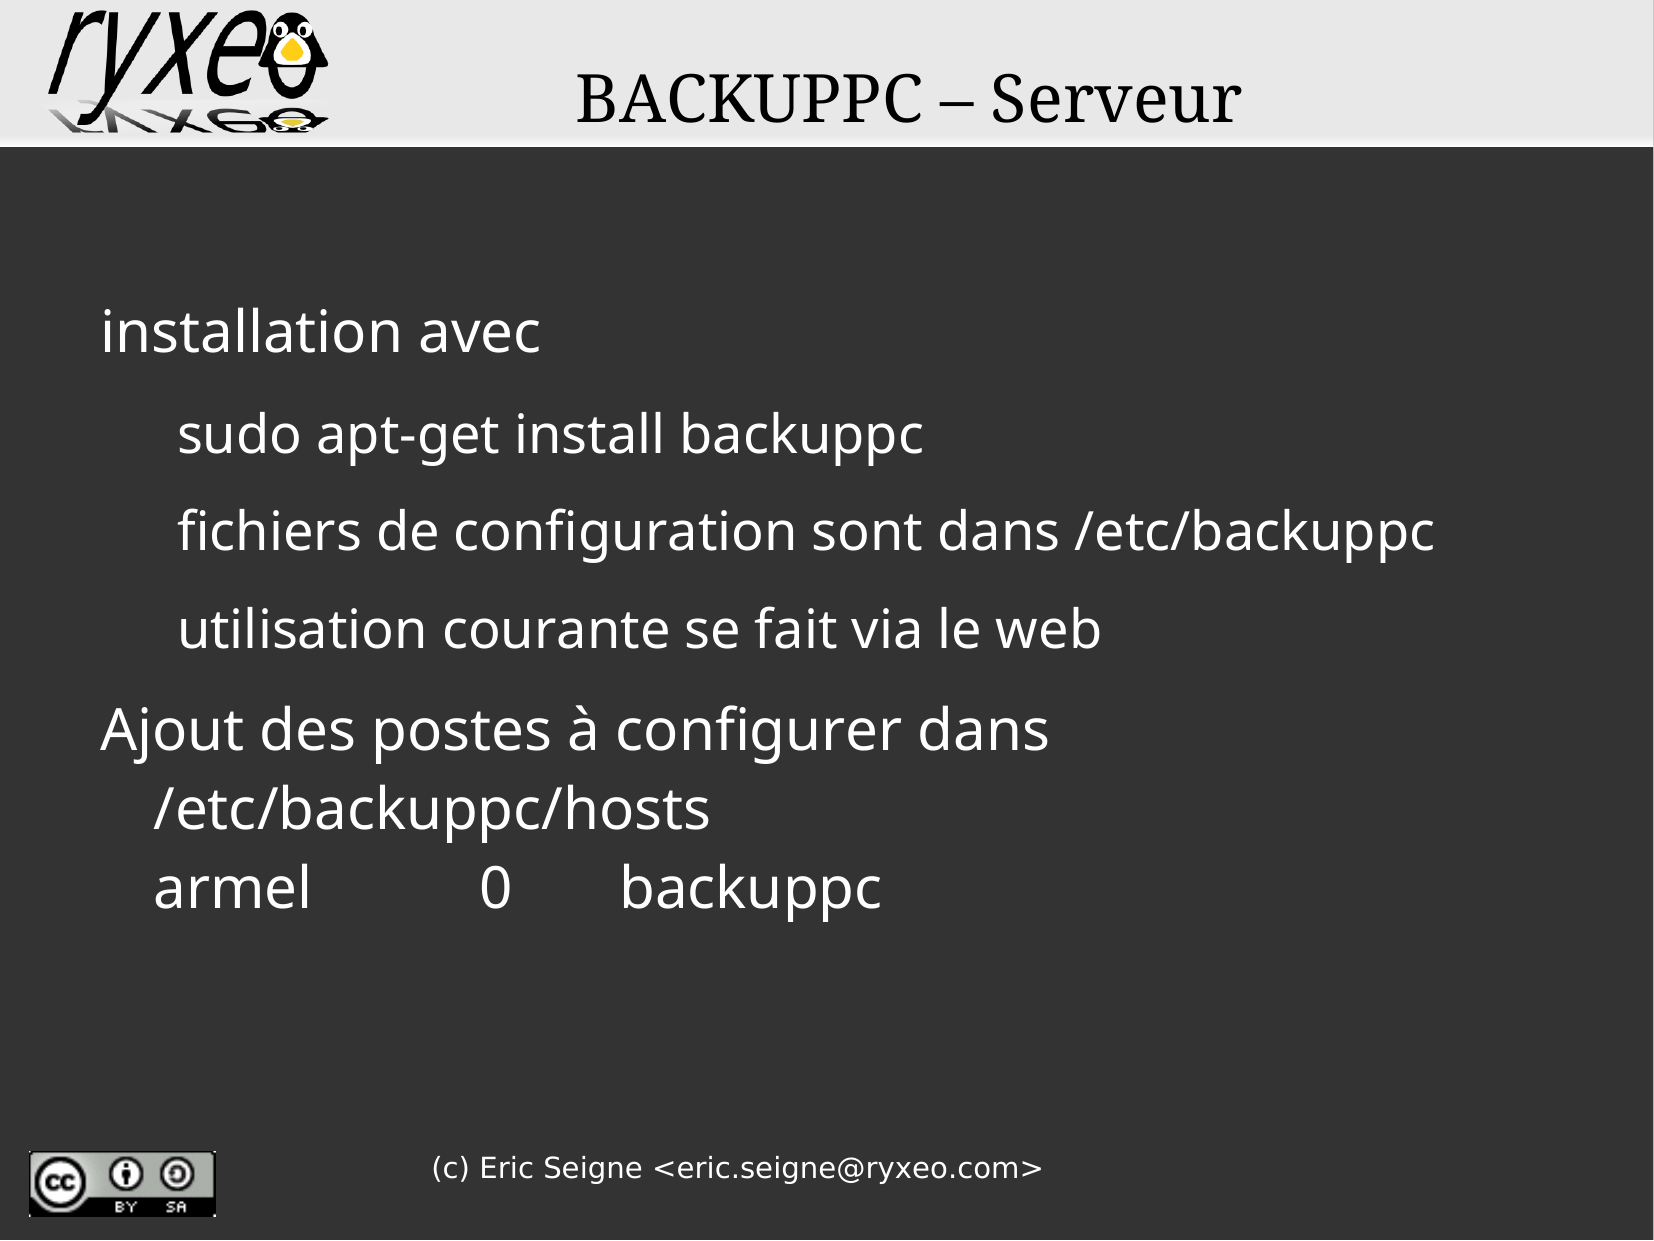

# BACKUPPC – Serveur
installation avec
sudo apt-get install backuppc
fichiers de configuration sont dans /etc/backuppc
utilisation courante se fait via le web
Ajout des postes à configurer dans /etc/backuppc/hosts
armel 0 backuppc